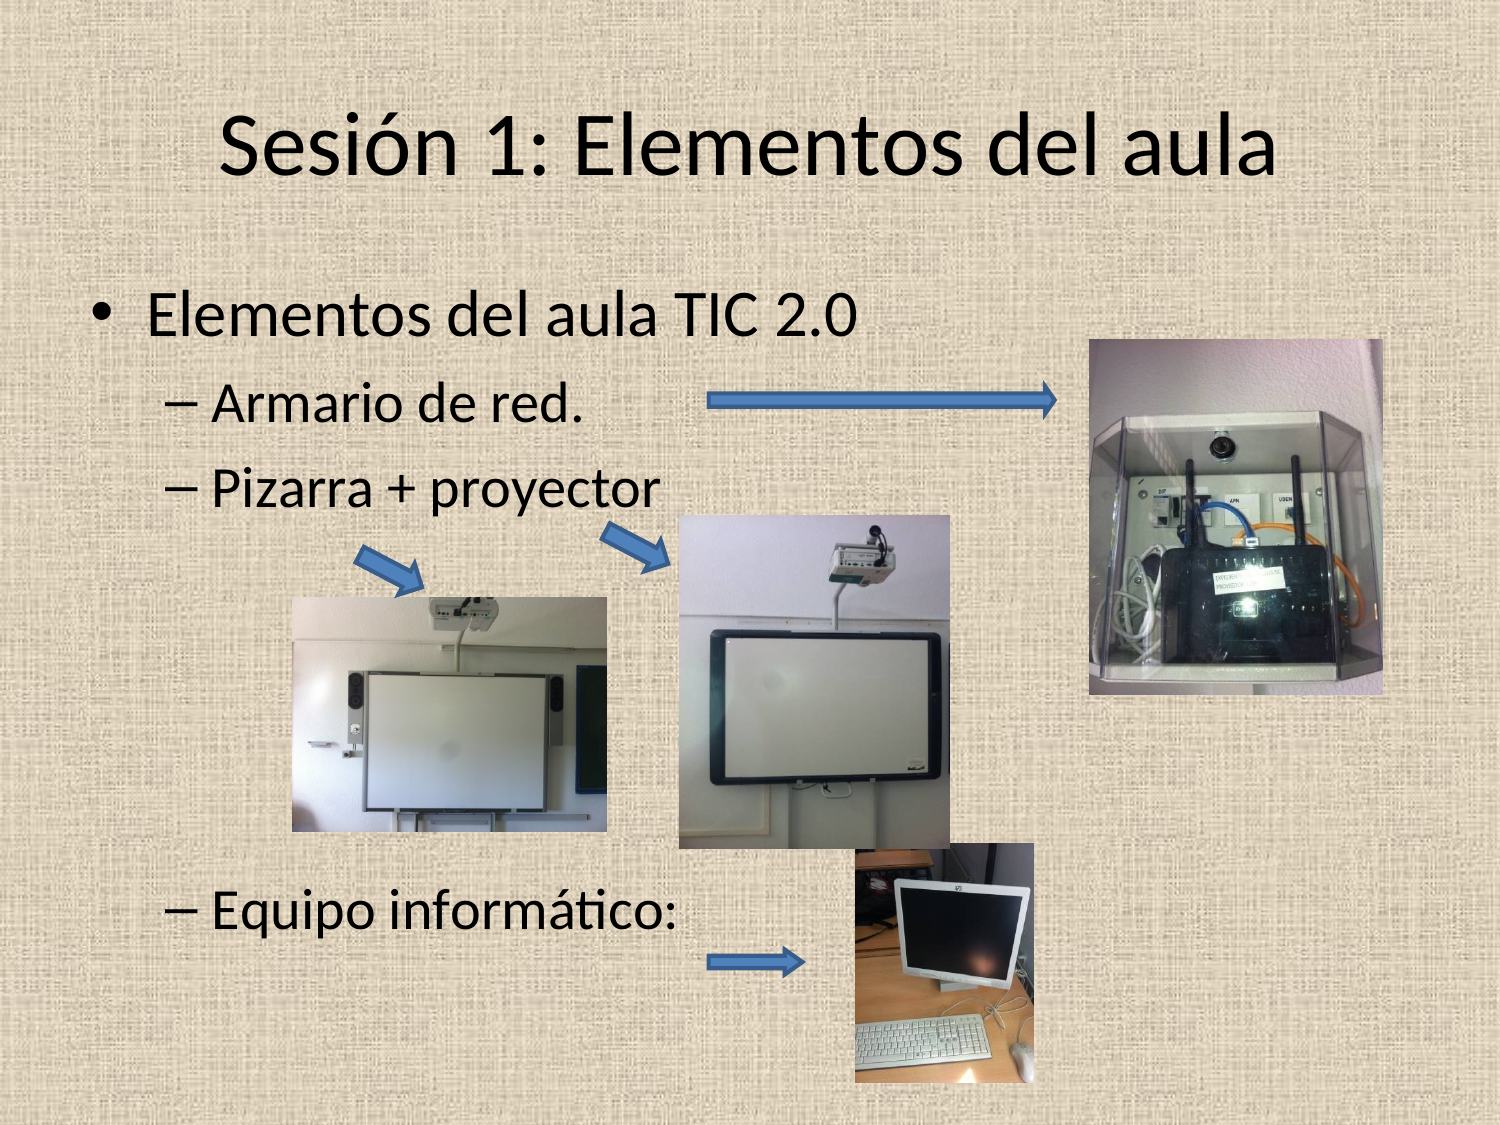

# Sesión 1: Elementos del aula
Elementos del aula TIC 2.0
Armario de red.
Pizarra + proyector
Equipo informático: